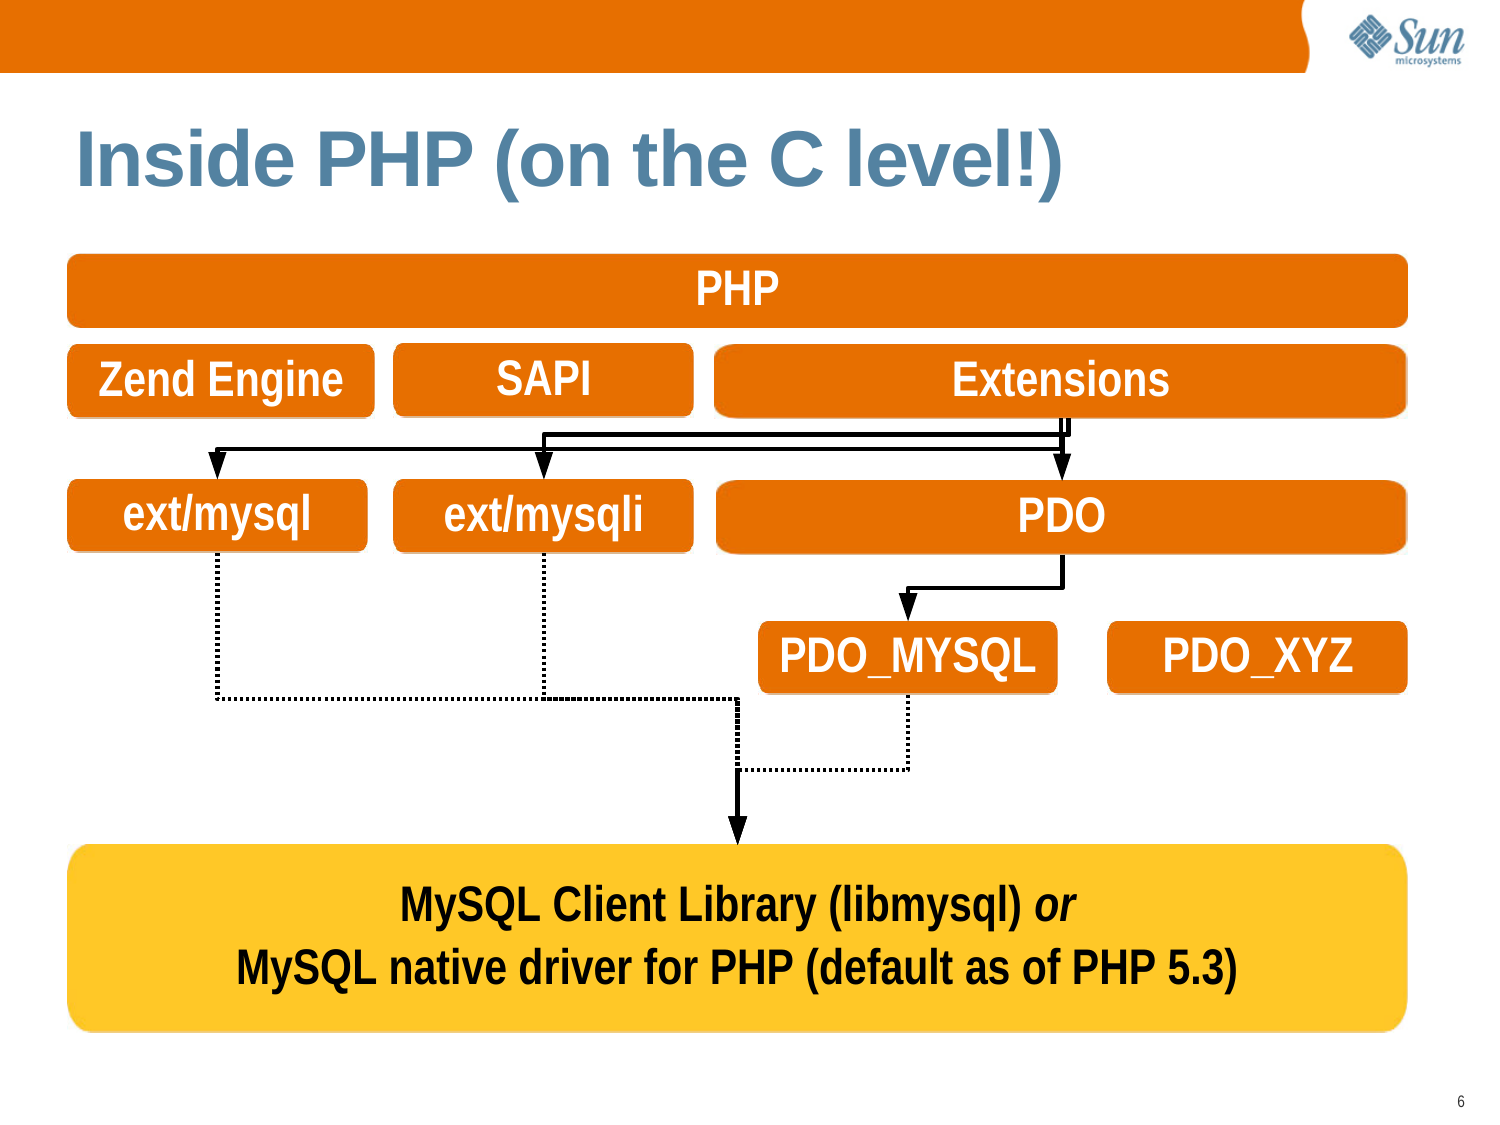

# Inside PHP (on the C level!)
PHP
SAPI
Zend Engine
Extensions
ext/mysql
ext/mysqli
PDO
PDO_MYSQL
PDO_XYZ
MySQL Client Library (libmysql) or
MySQL native driver for PHP (default as of PHP 5.3)